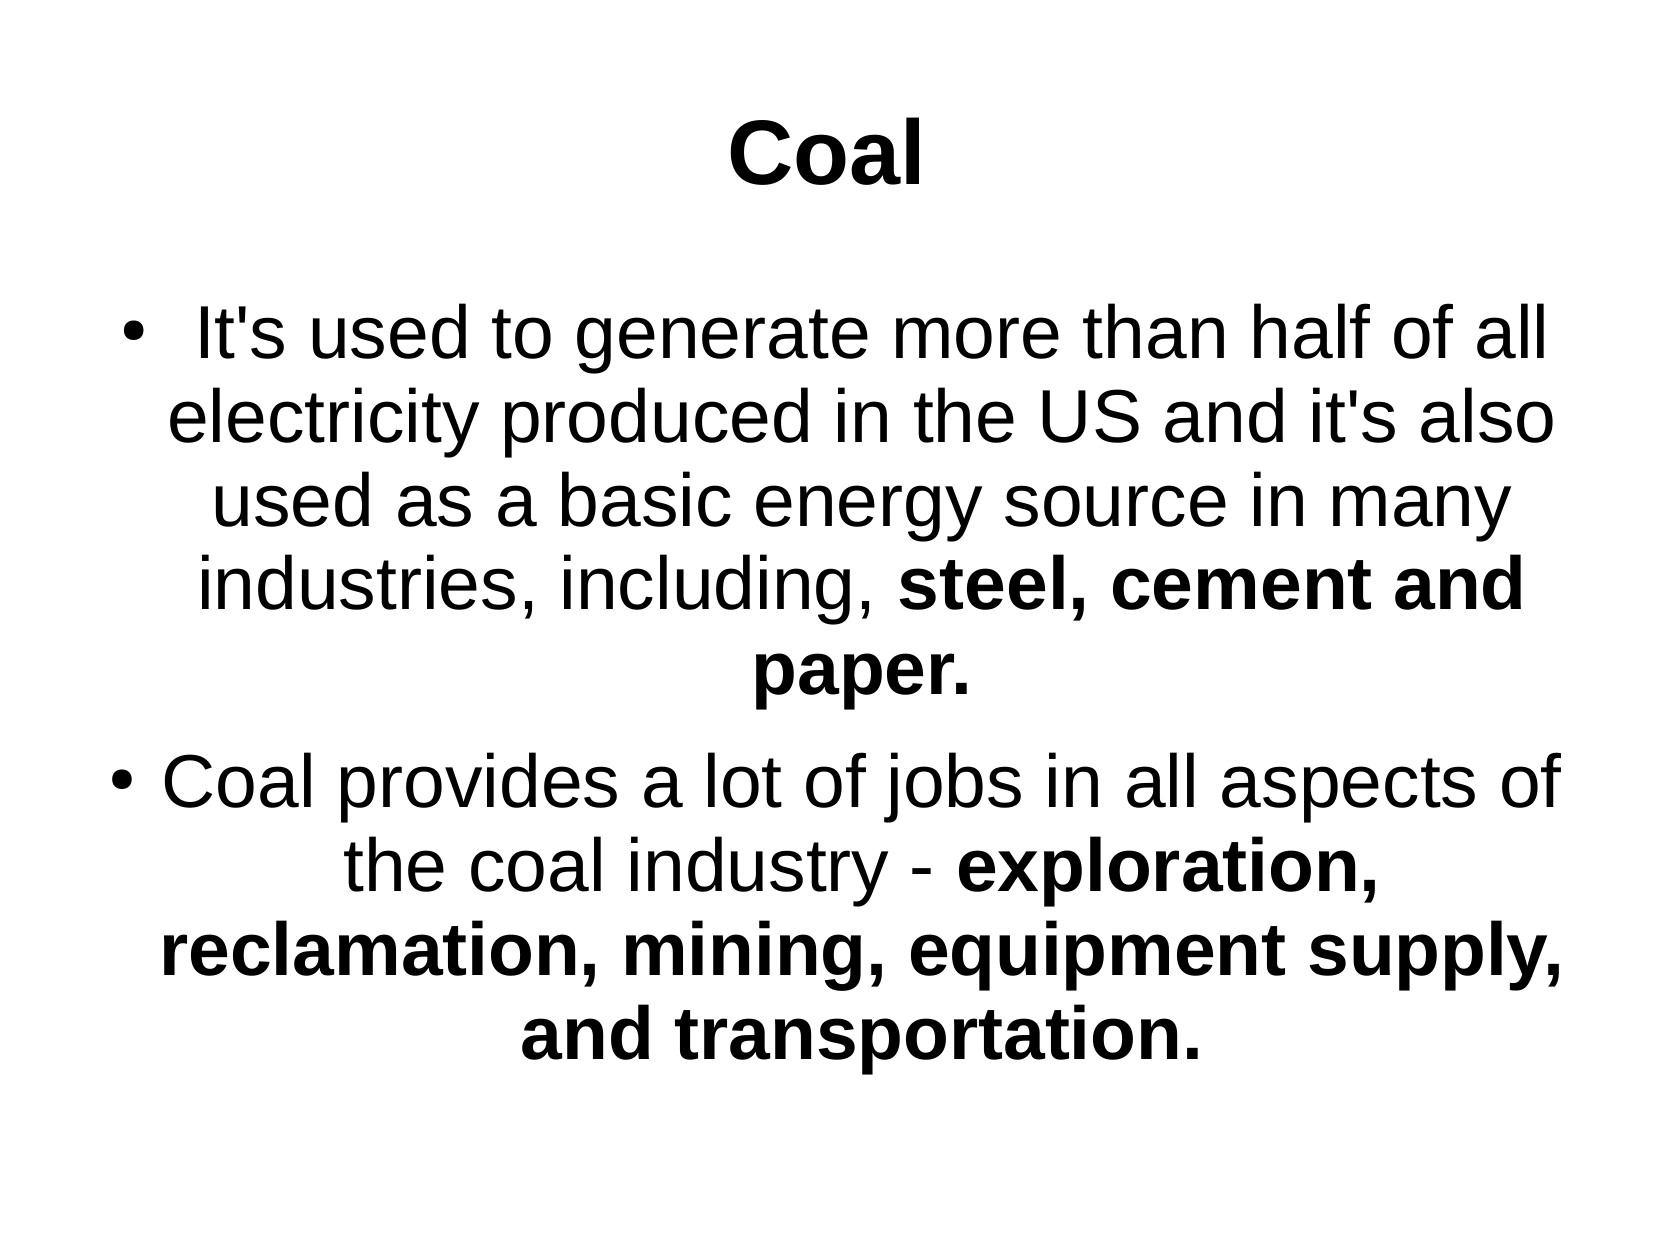

# Coal
 It's used to generate more than half of all electricity produced in the US and it's also used as a basic energy source in many industries, including, steel, cement and paper.
Coal provides a lot of jobs in all aspects of the coal industry - exploration, reclamation, mining, equipment supply, and transportation.